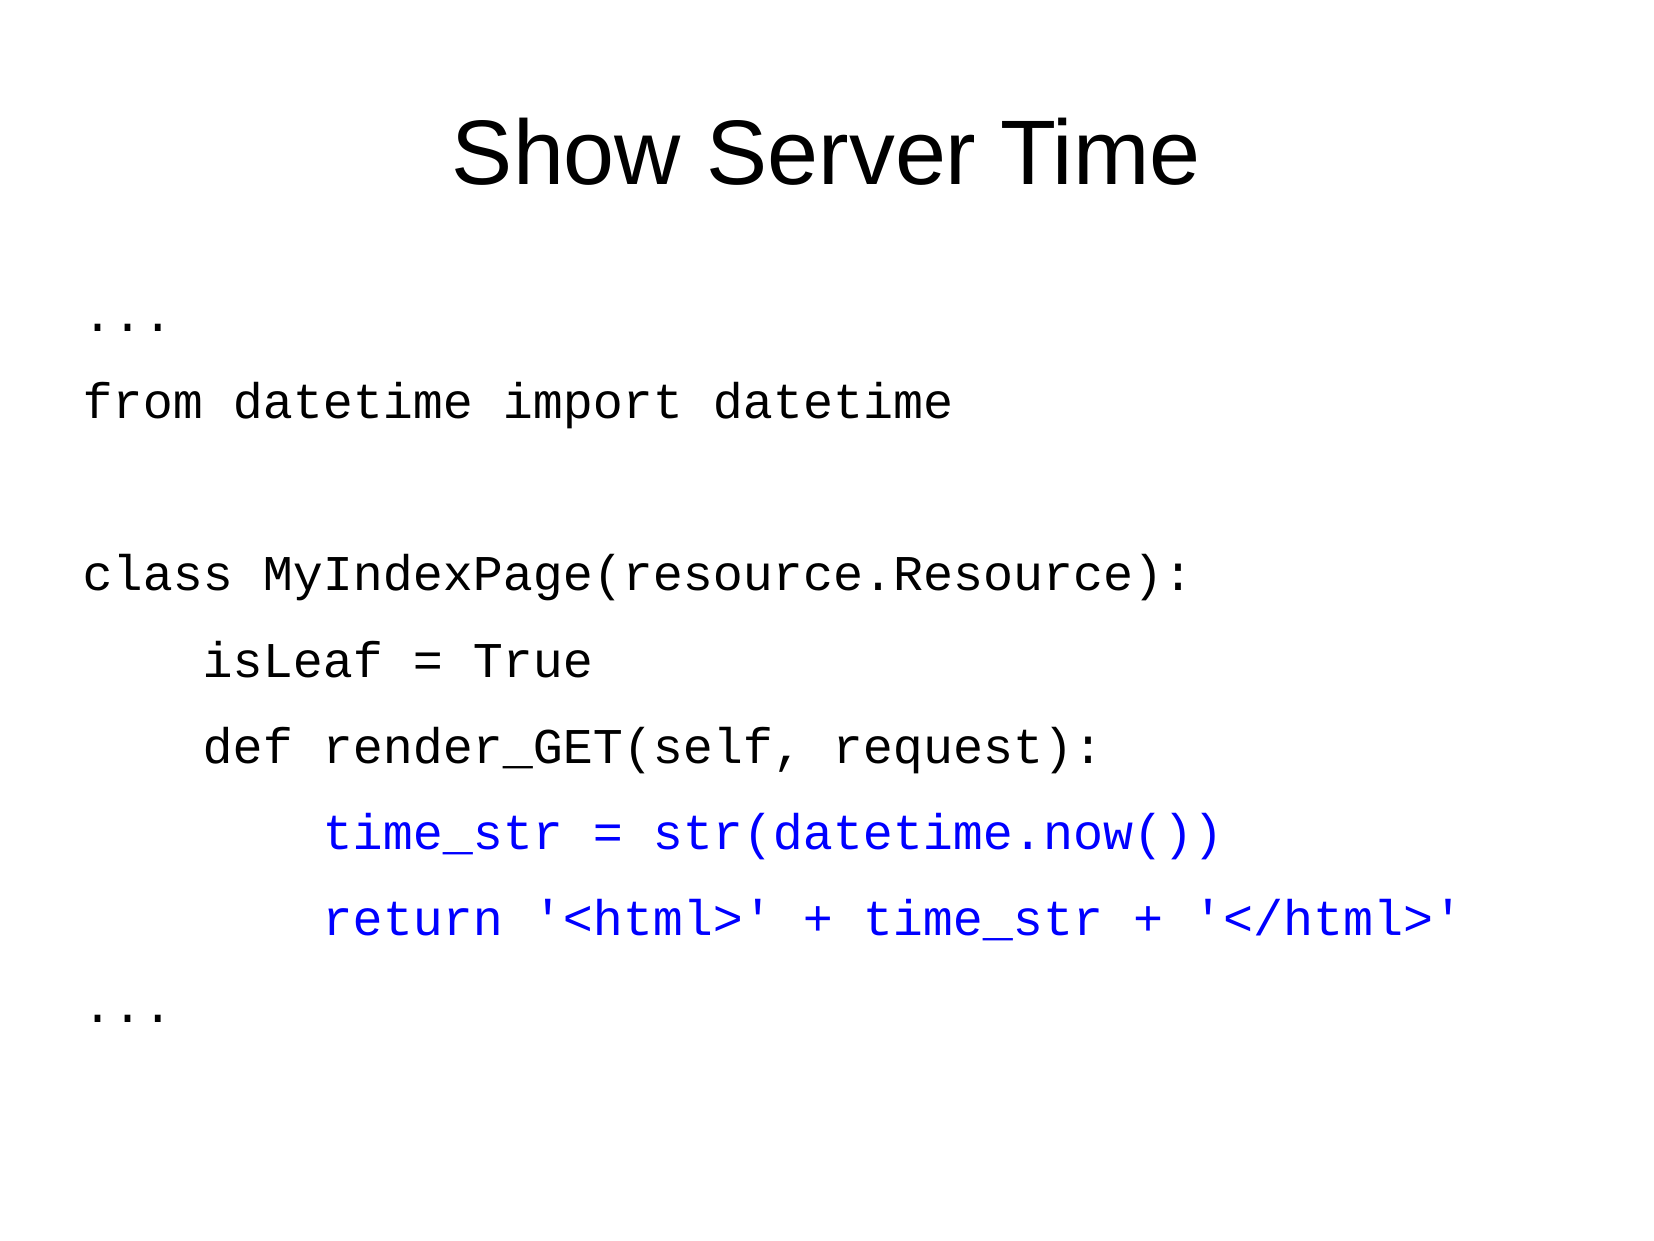

# Show Server Time
...
from datetime import datetime
class MyIndexPage(resource.Resource):
 isLeaf = True
 def render_GET(self, request):
 time_str = str(datetime.now())
 return '<html>' + time_str + '</html>'
...